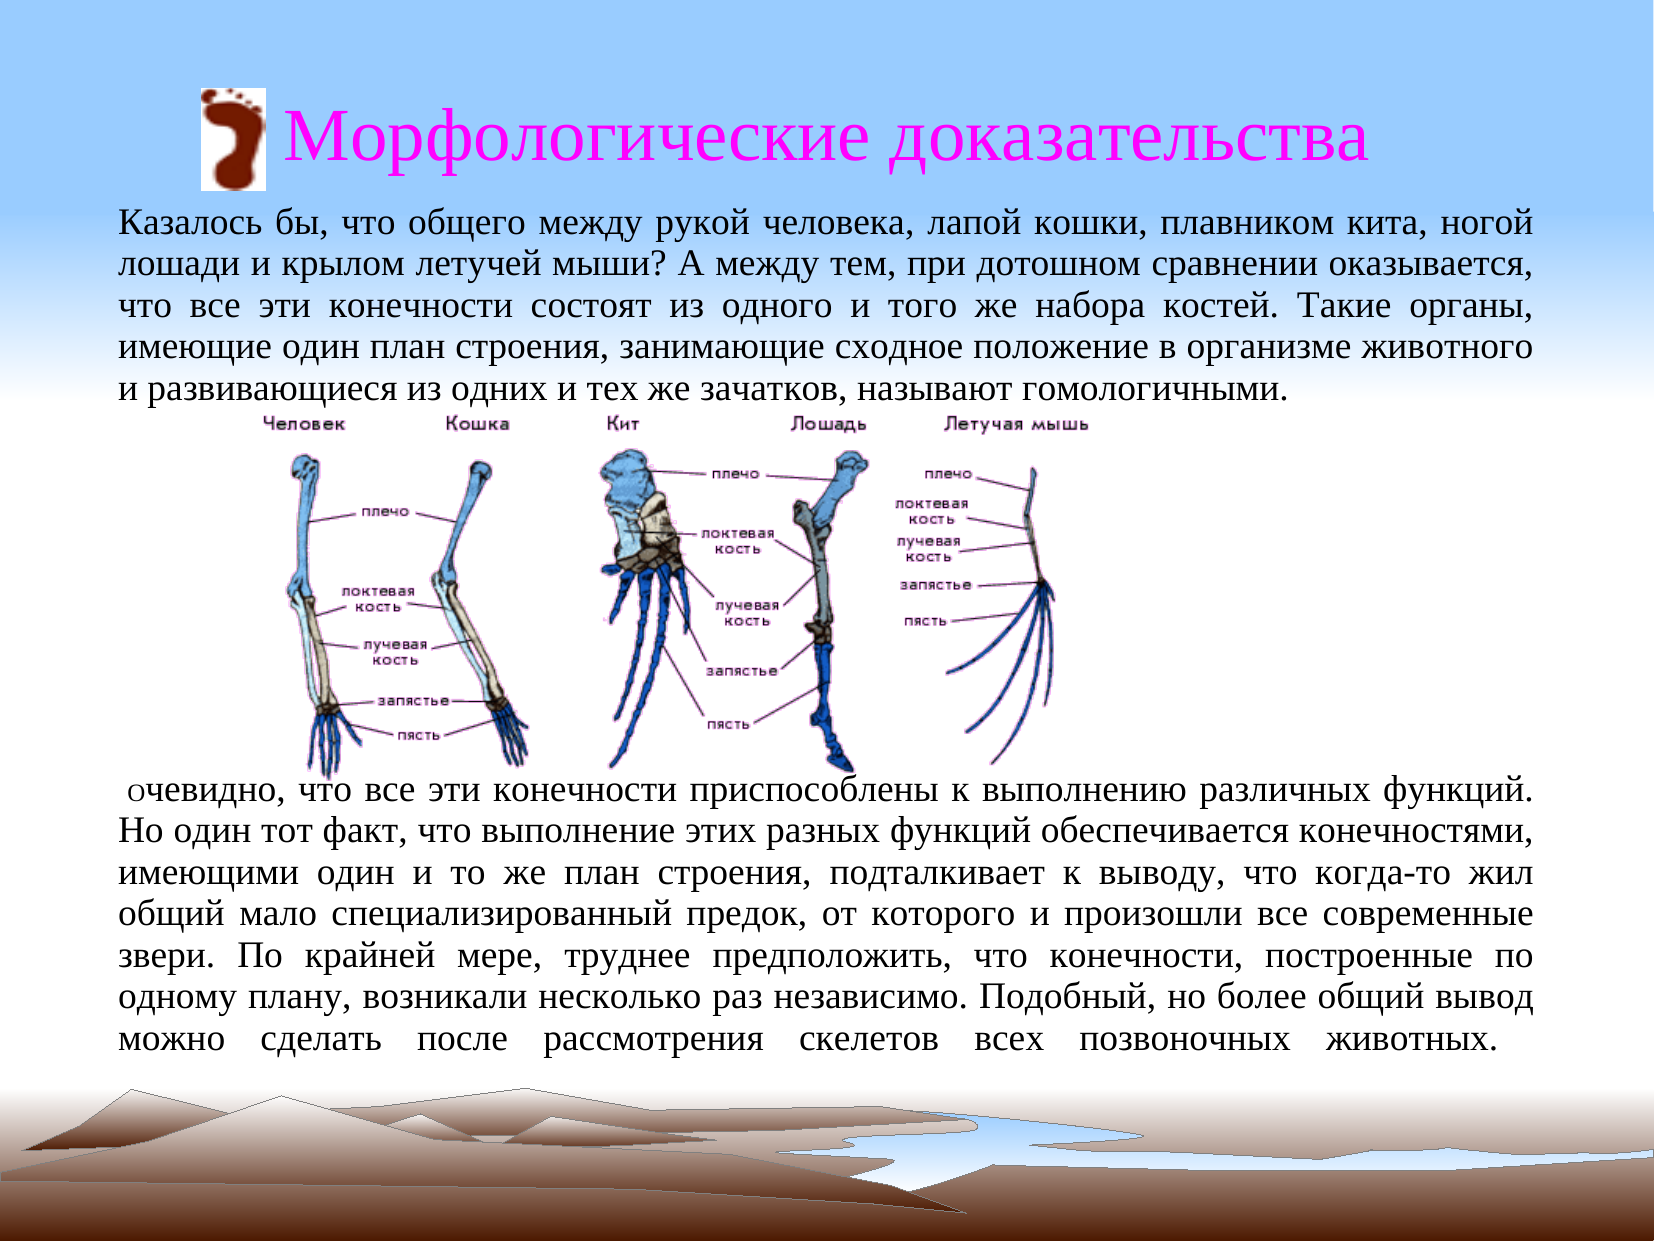

# Морфологические доказательства
Казалось бы, что общего между рукой человека, лапой кошки, плавником кита, ногой лошади и крылом летучей мыши? А между тем, при дотошном сравнении оказывается, что все эти конечности состоят из одного и того же набора костей. Такие органы, имеющие один план строения, занимающие сходное положение в организме животного и развивающиеся из одних и тех же зачатков, называют гомологичными.
 Очевидно, что все эти конечности приспособлены к выполнению различных функций. Но один тот факт, что выполнение этих разных функций обеспечивается конечностями, имеющими один и то же план строения, подталкивает к выводу, что когда-то жил общий мало специализированный предок, от которого и произошли все современные звери. По крайней мере, труднее предположить, что конечности, построенные по одному плану, возникали несколько раз независимо. Подобный, но более общий вывод можно сделать после рассмотрения скелетов всех позвоночных животных.